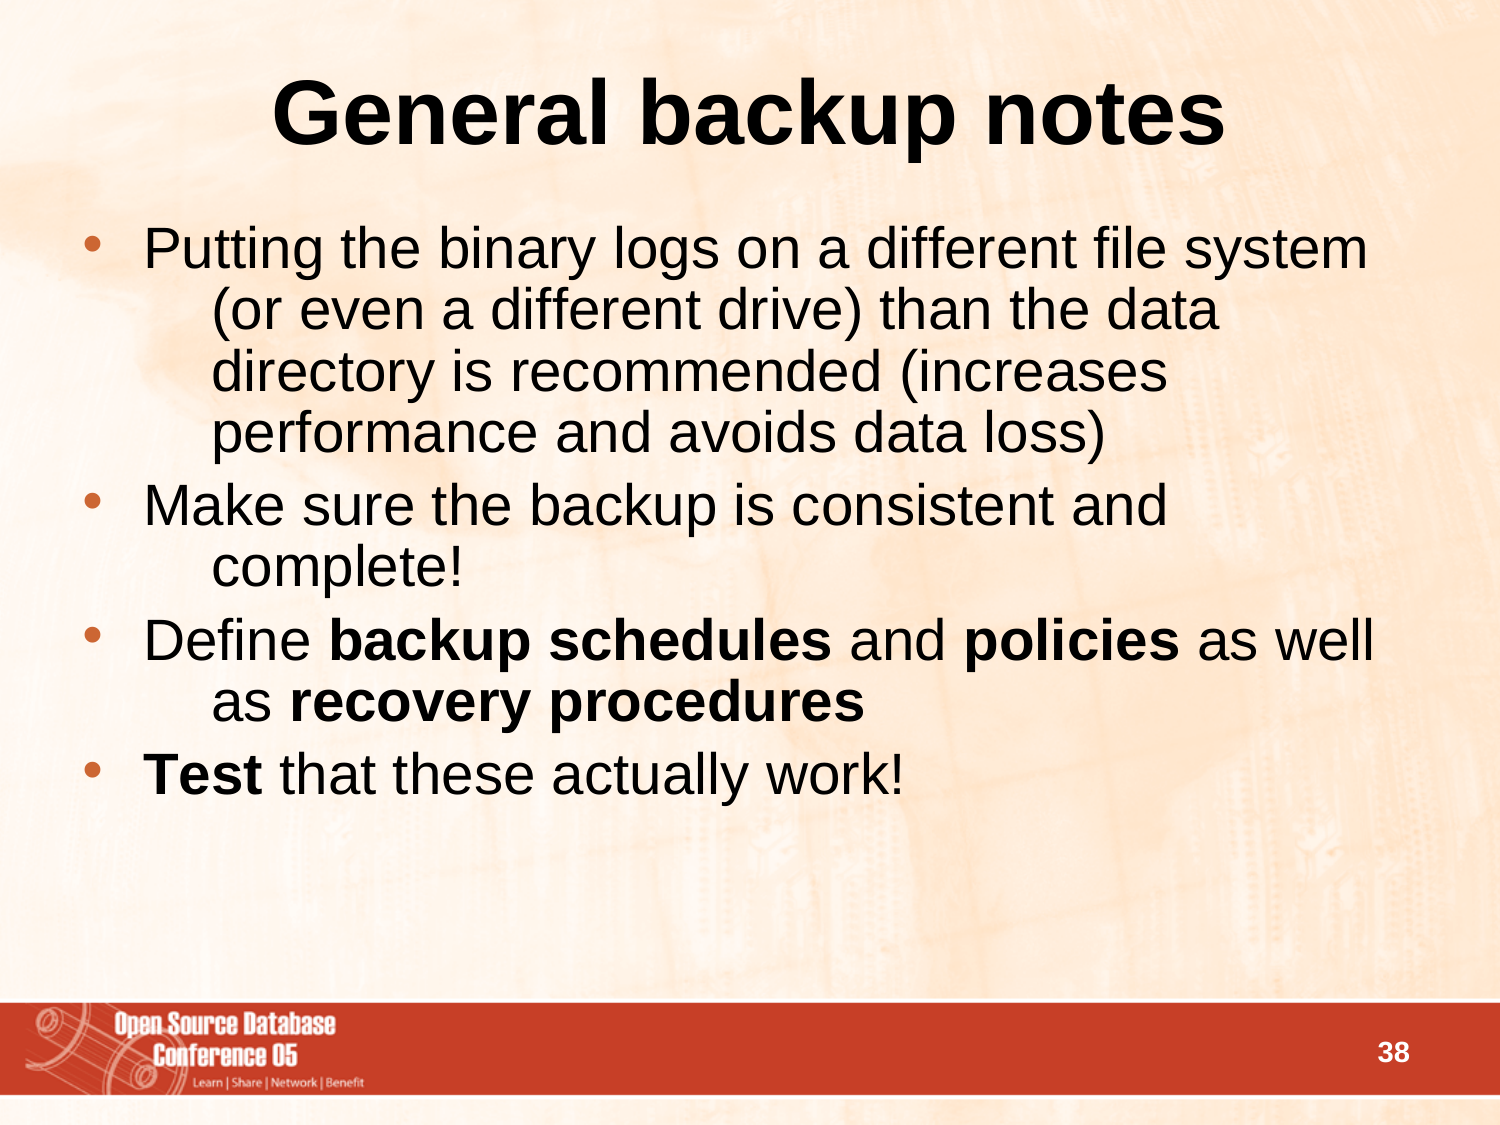

# General backup notes
Putting the binary logs on a different file system (or even a different drive) than the data directory is recommended (increases performance and avoids data loss)
Make sure the backup is consistent and complete!
Define backup schedules and policies as well as recovery procedures
Test that these actually work!
38